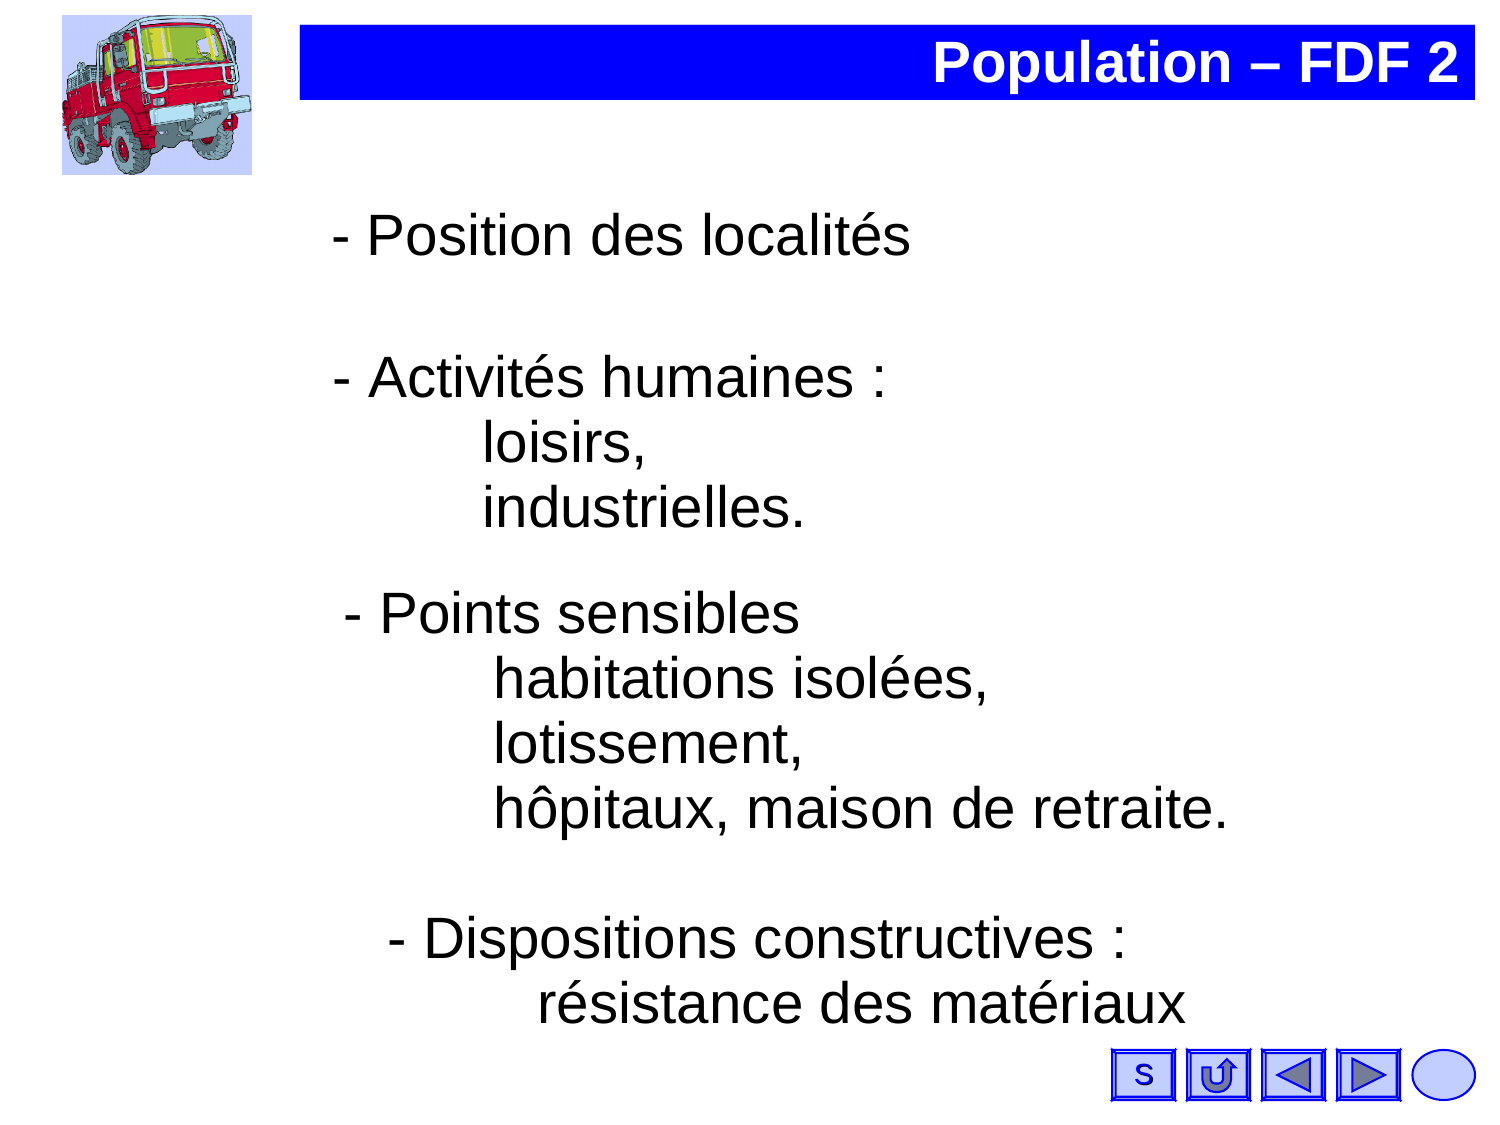

Population – FDF 2
- Position des localités
- Activités humaines :
	loisirs,
	industrielles.
- Points sensibles
	habitations isolées,
	lotissement,
	hôpitaux, maison de retraite.
- Dispositions constructives :
	résistance des matériaux